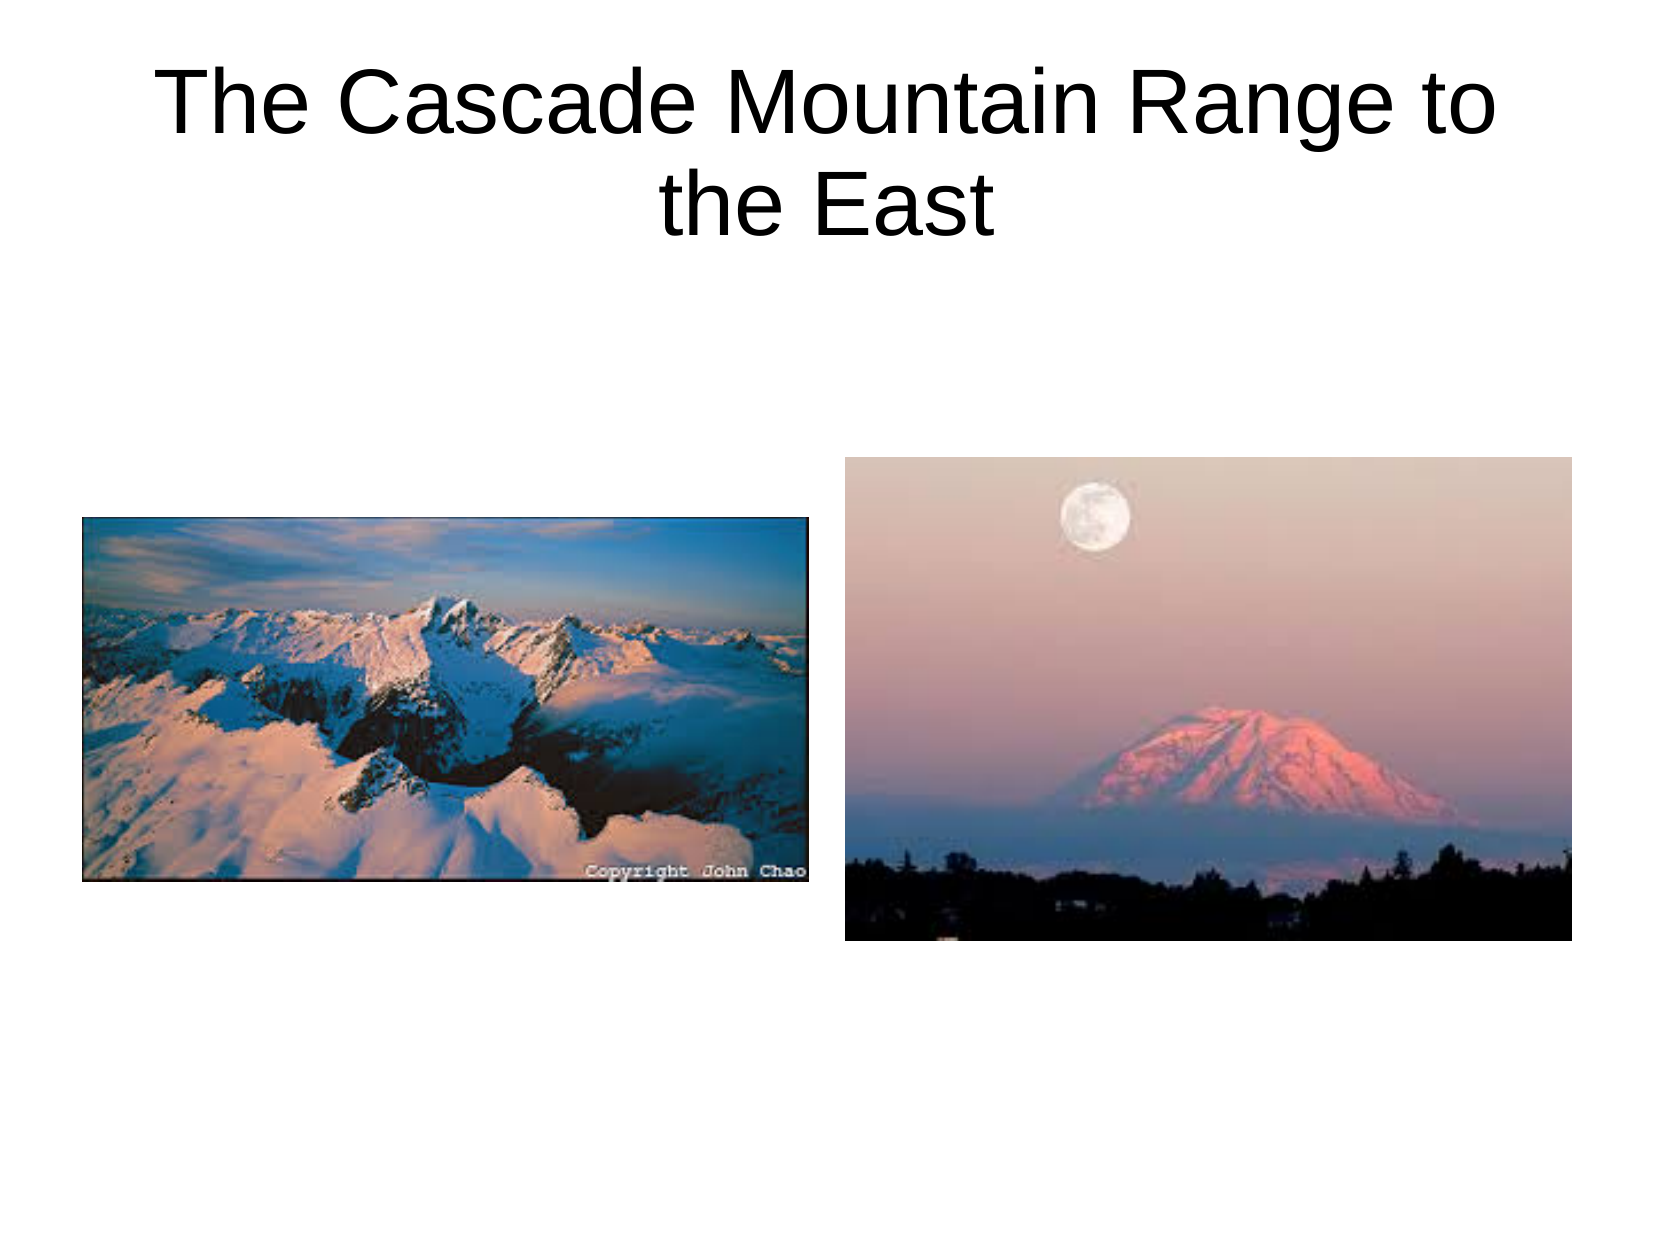

# The Cascade Mountain Range to the East